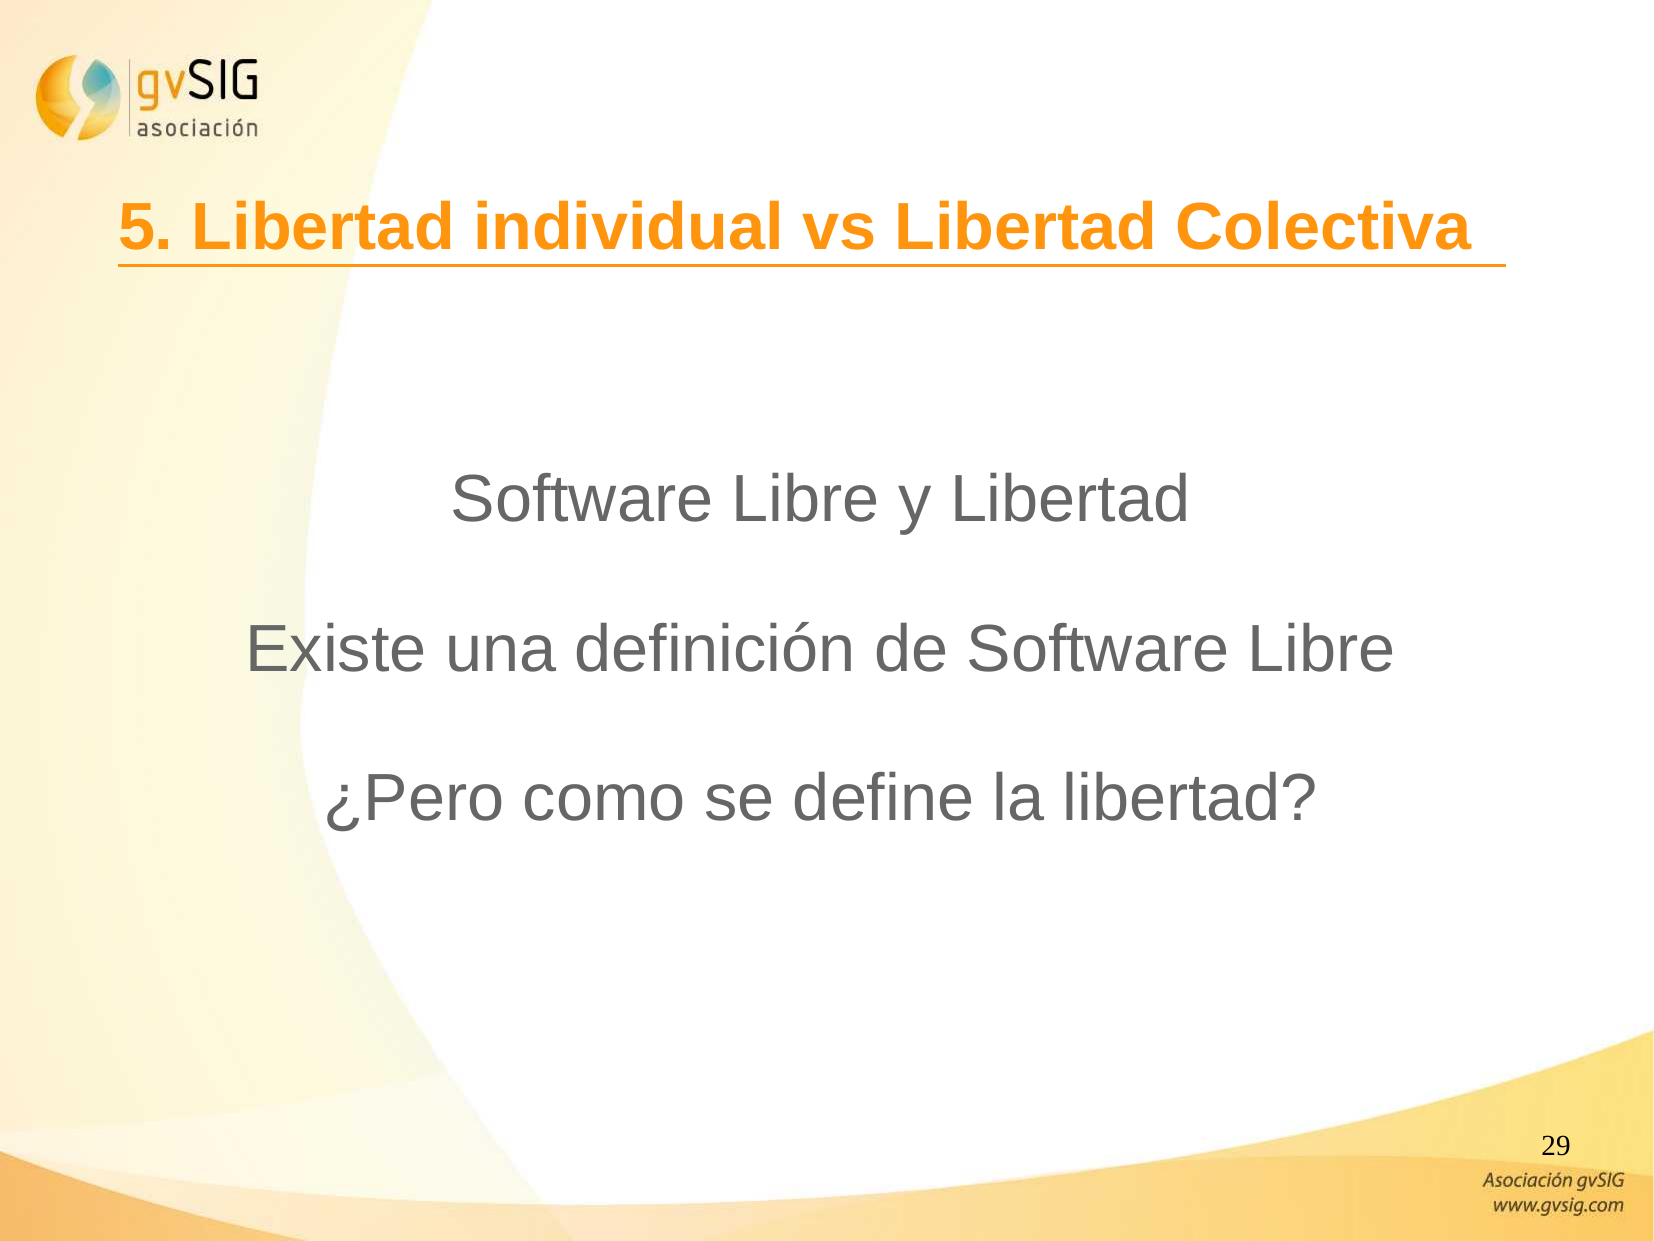

# 5. Libertad individual vs Libertad Colectiva
Software Libre y Libertad
Existe una definición de Software Libre
¿Pero como se define la libertad?
29